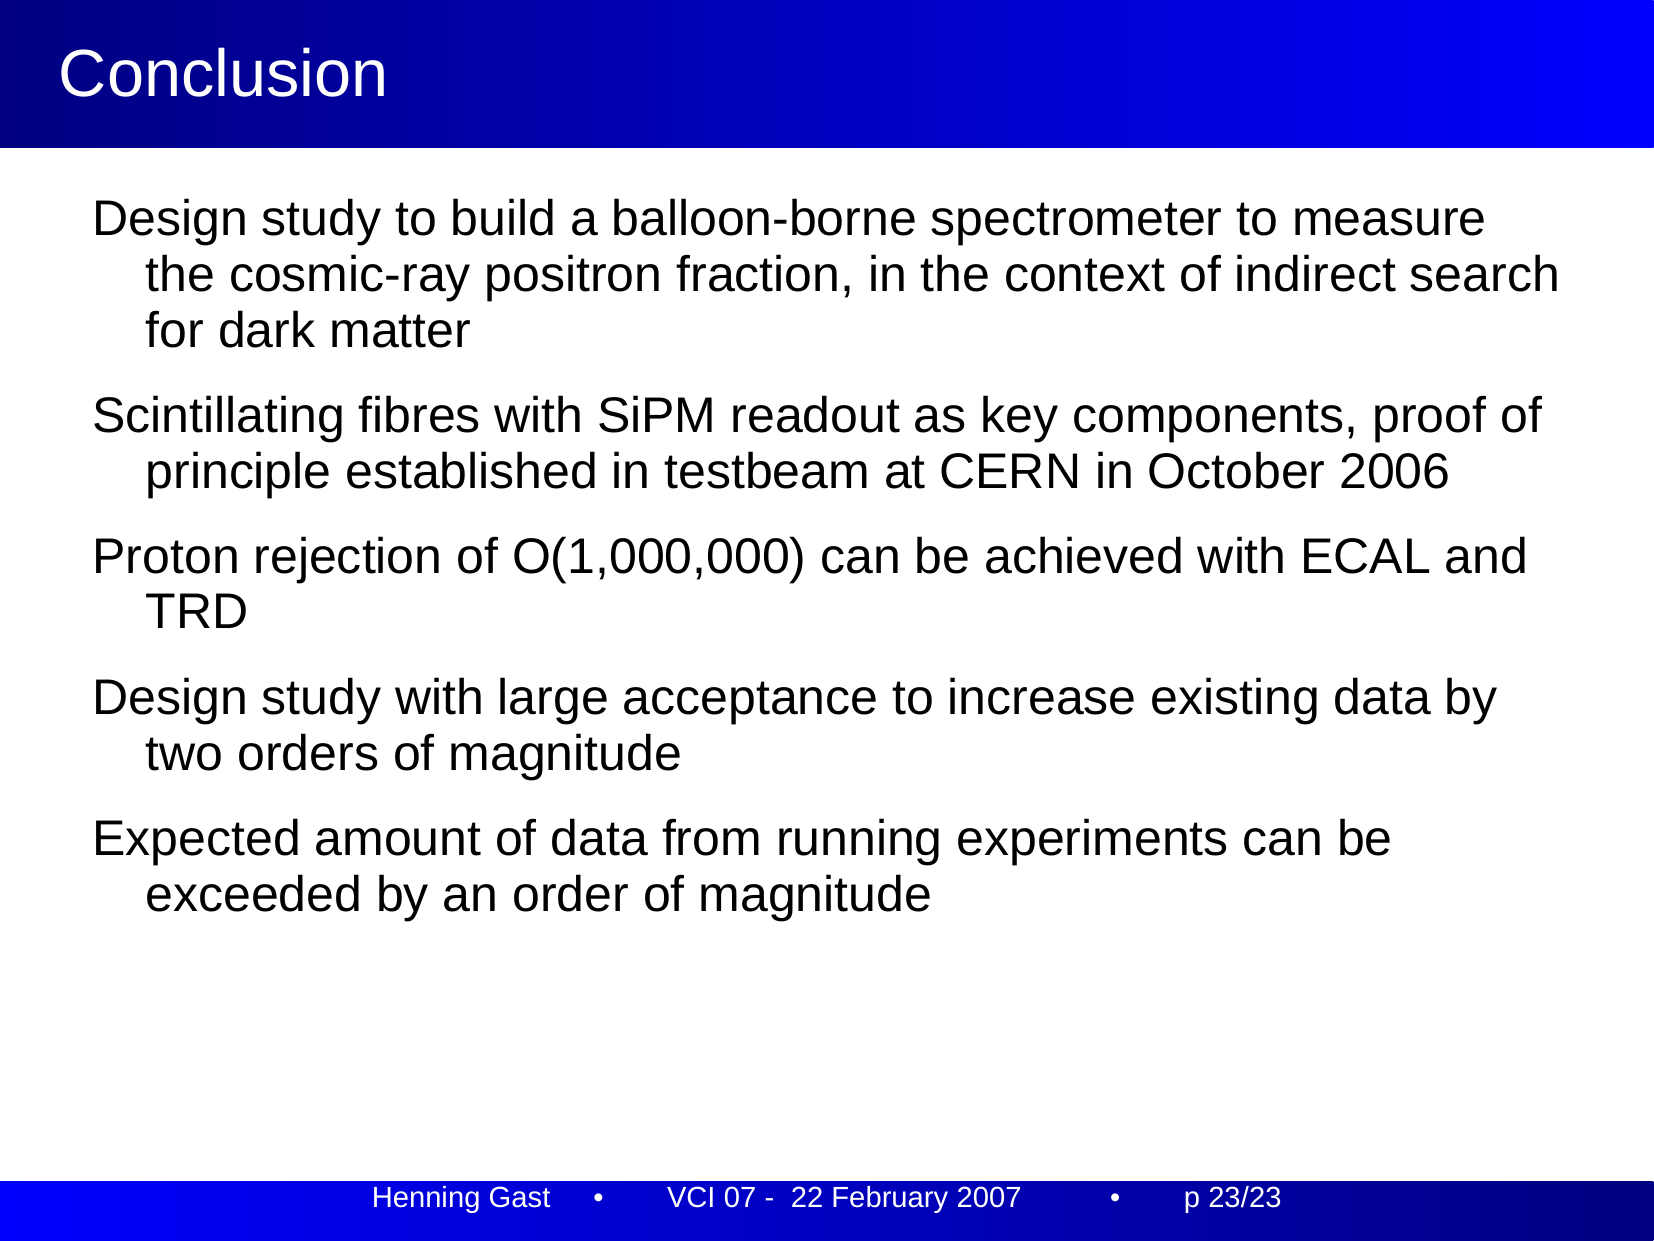

# Conclusion
Design study to build a balloon-borne spectrometer to measure the cosmic-ray positron fraction, in the context of indirect search for dark matter
Scintillating fibres with SiPM readout as key components, proof of principle established in testbeam at CERN in October 2006
Proton rejection of O(1,000,000) can be achieved with ECAL and TRD
Design study with large acceptance to increase existing data by two orders of magnitude
Expected amount of data from running experiments can be exceeded by an order of magnitude